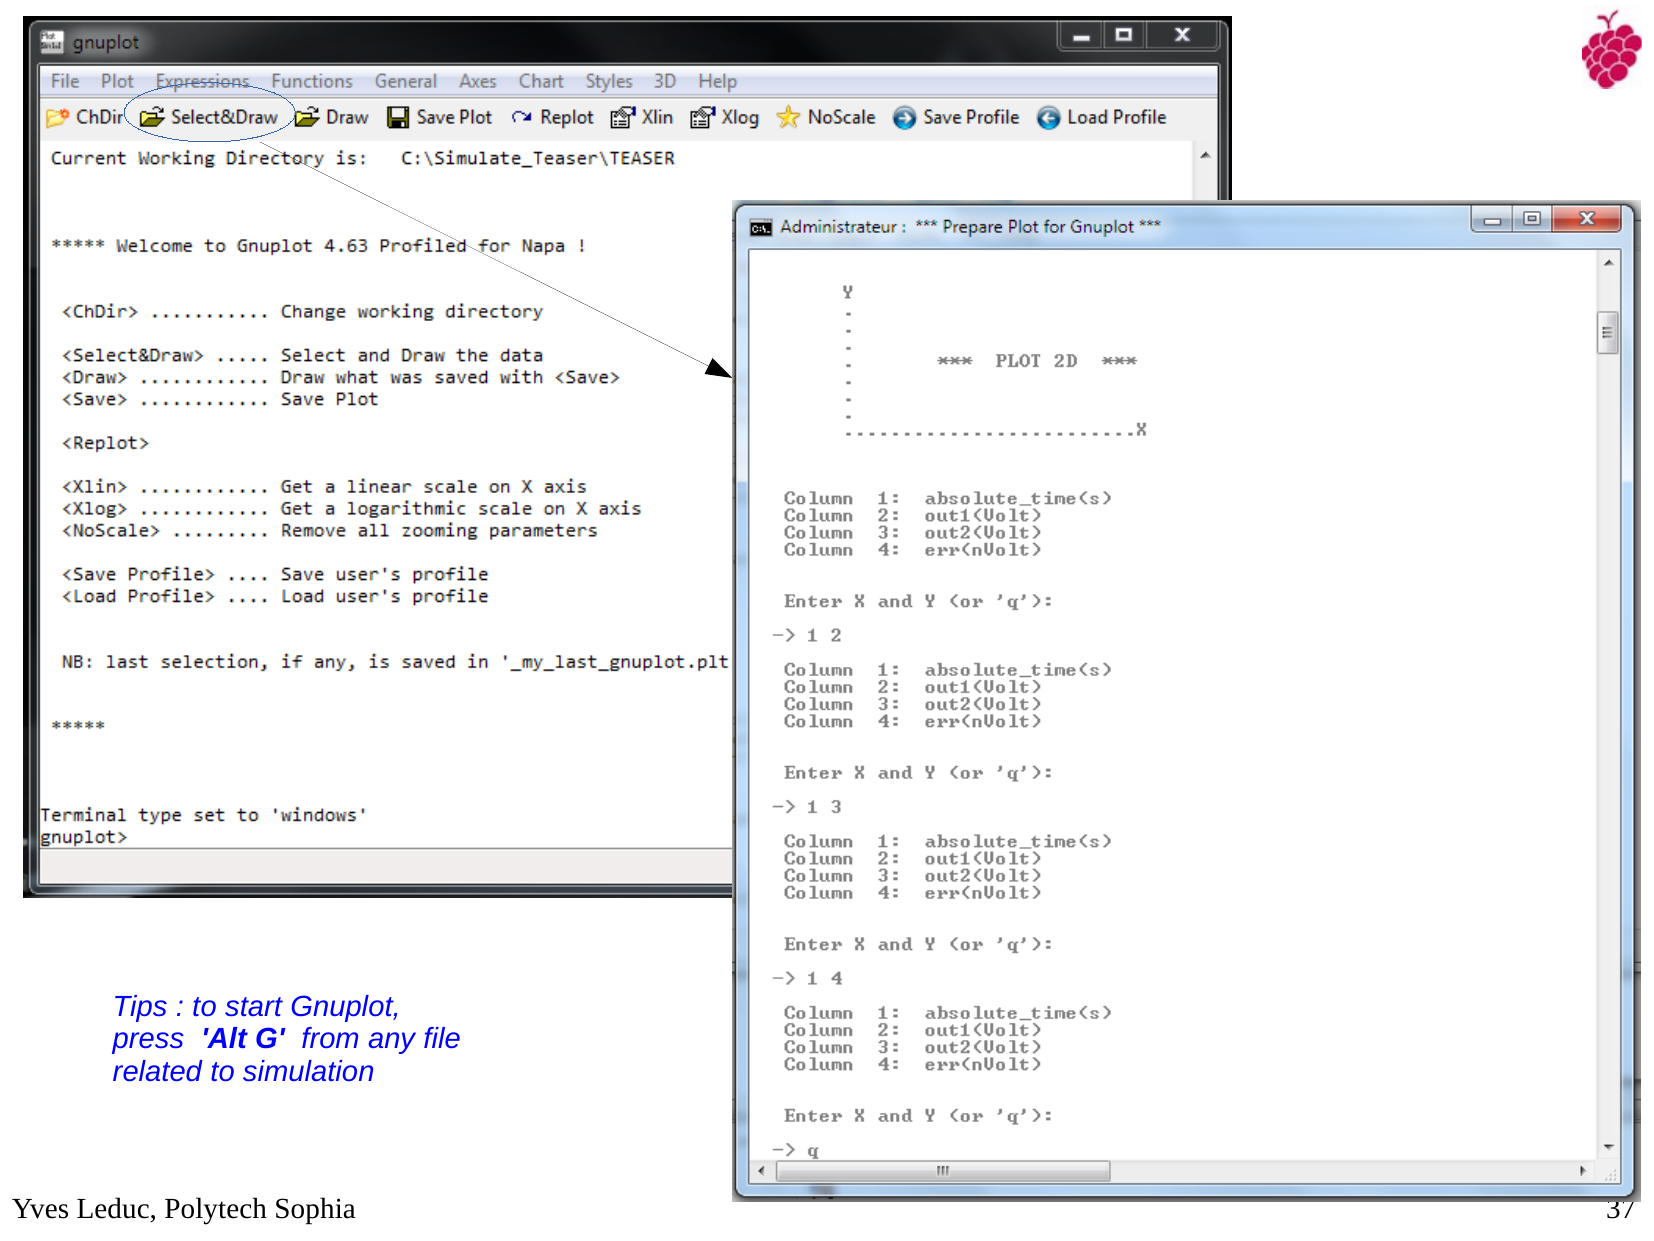

Tips : to start Gnuplot,
press 'Alt G' from any file
related to simulation
Yves Leduc, Polytech Sophia
37